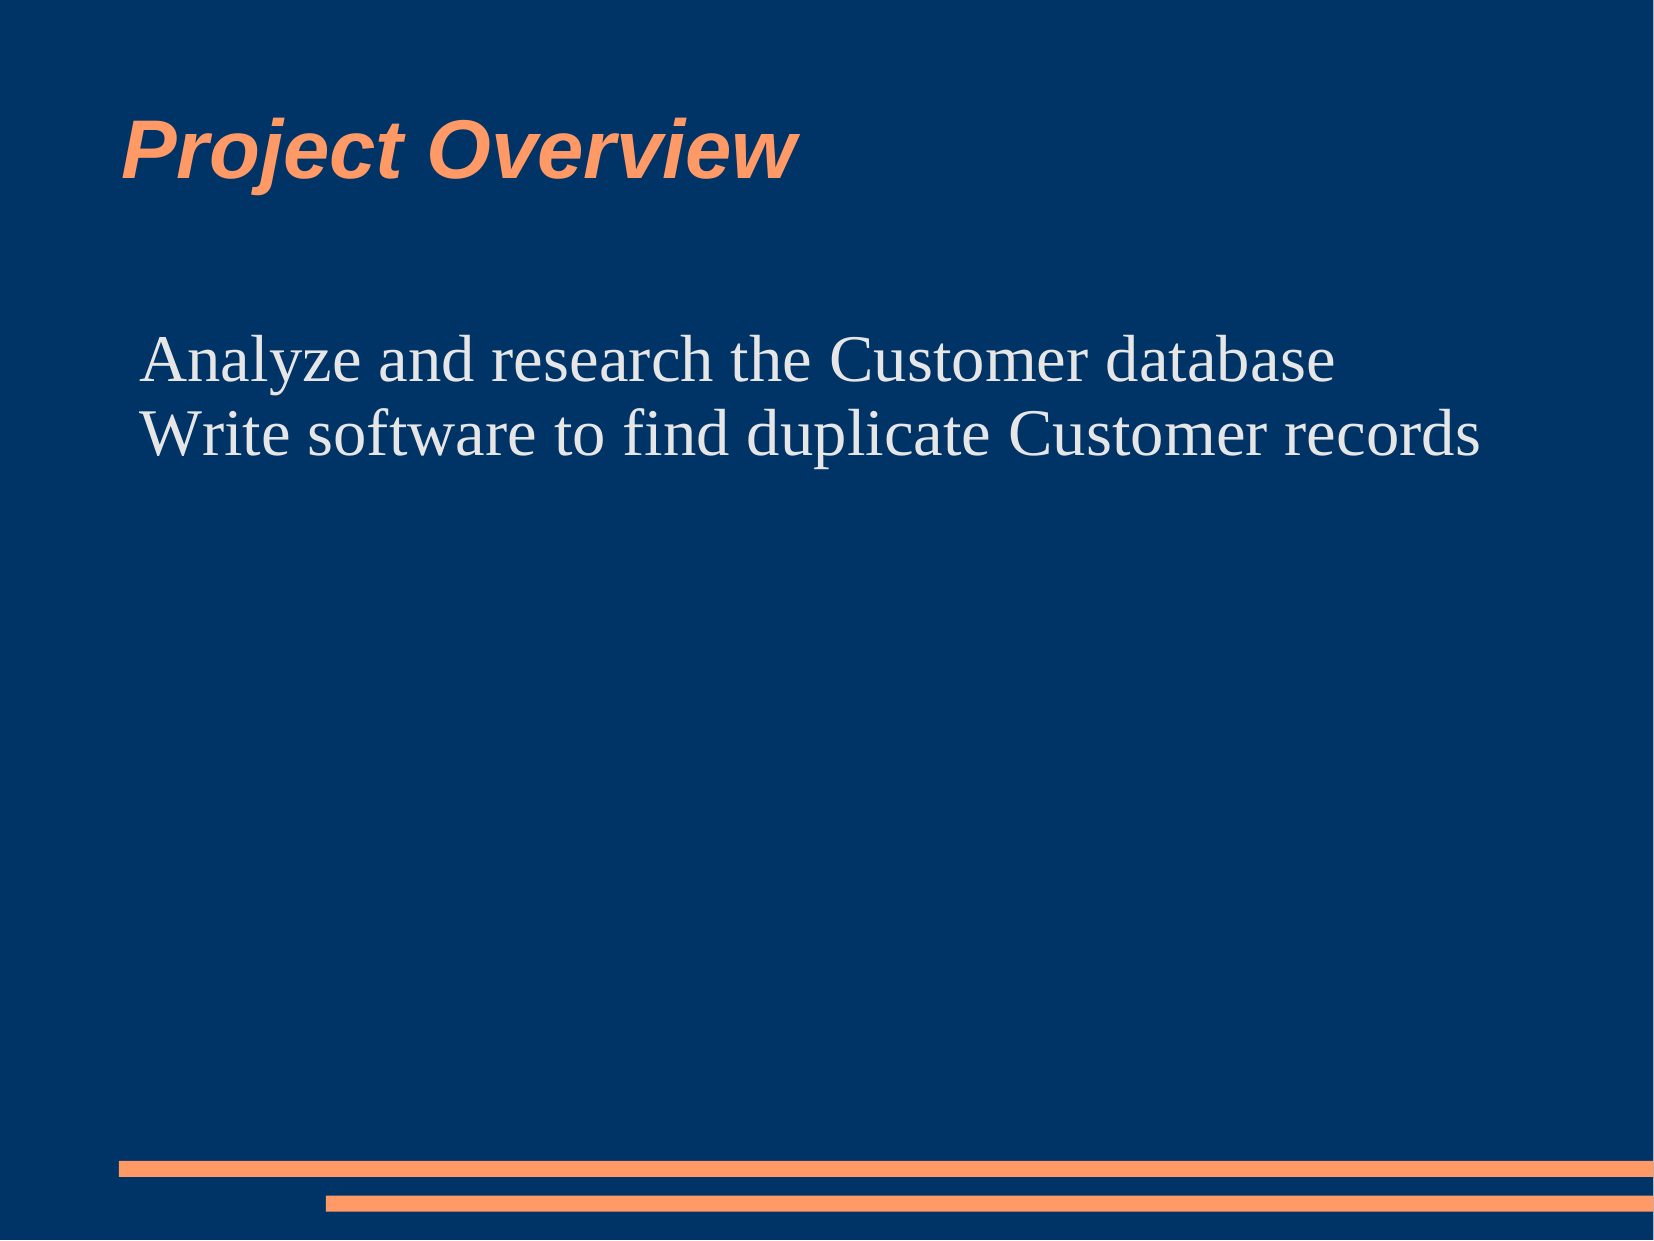

# Project Overview
Analyze and research the Customer database
Write software to find duplicate Customer records